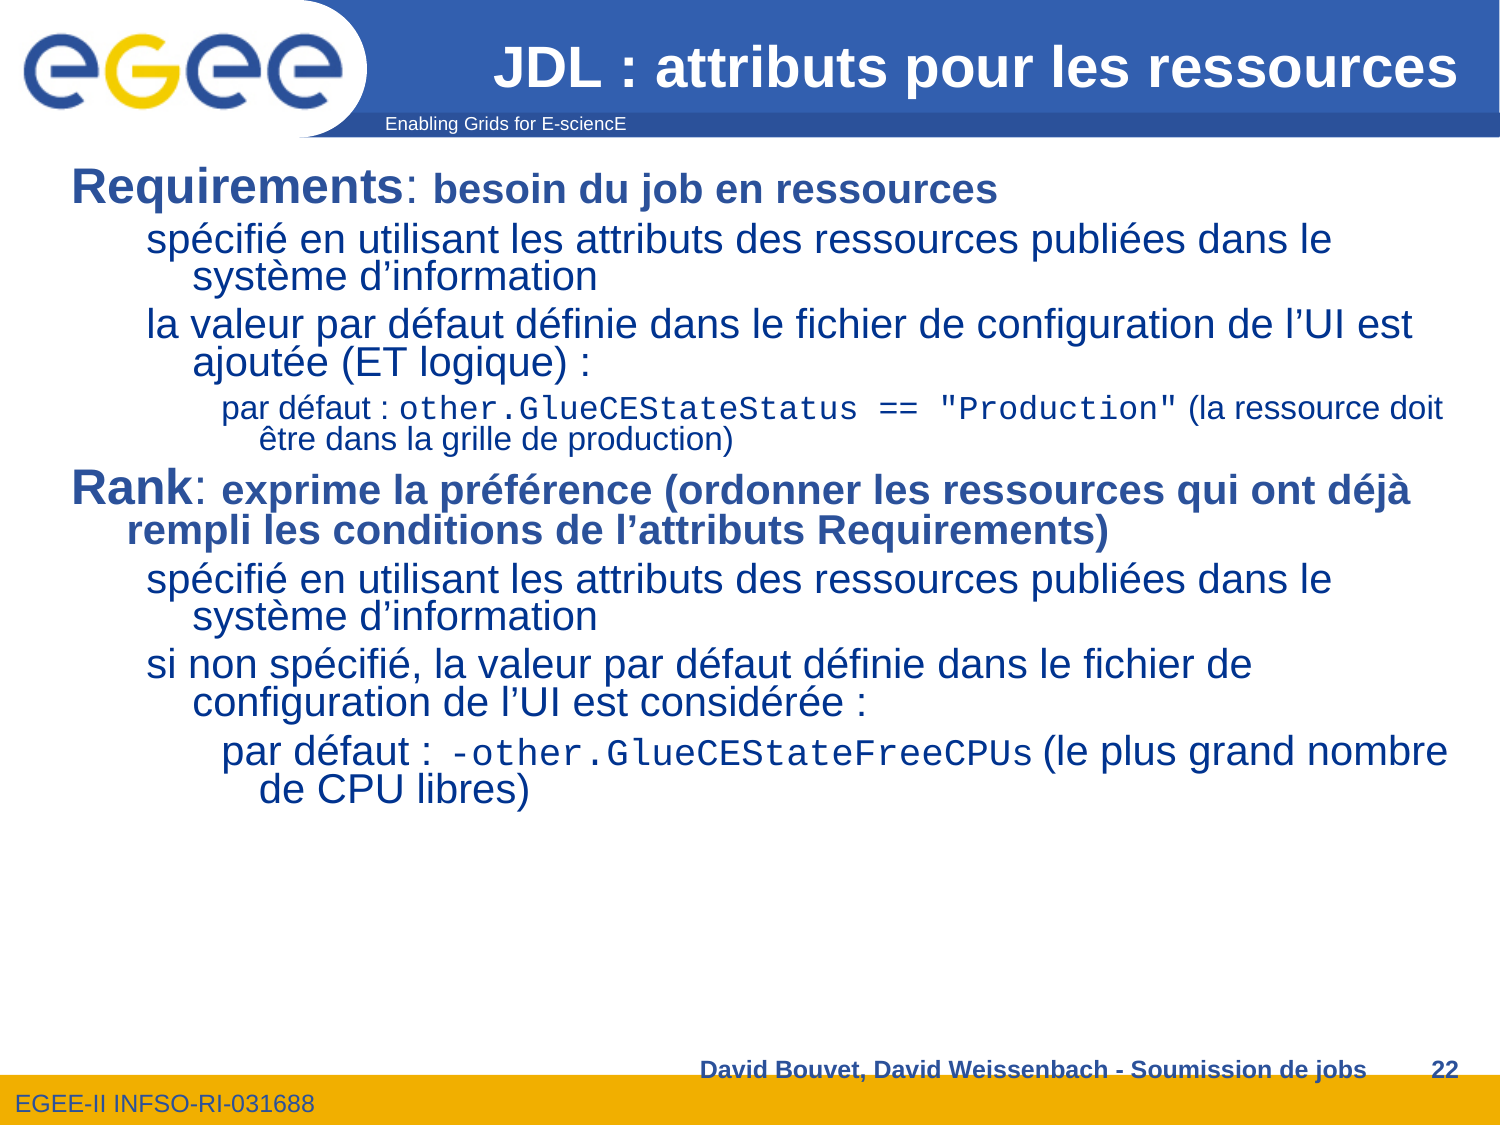

# JDL : attributs pour les ressources
Requirements: besoin du job en ressources
spécifié en utilisant les attributs des ressources publiées dans le système d’information
la valeur par défaut définie dans le fichier de configuration de l’UI est ajoutée (ET logique) :
par défaut : other.GlueCEStateStatus == "Production" (la ressource doit être dans la grille de production)‏
Rank: exprime la préférence (ordonner les ressources qui ont déjà rempli les conditions de l’attributs Requirements)‏
spécifié en utilisant les attributs des ressources publiées dans le système d’information
si non spécifié, la valeur par défaut définie dans le fichier de configuration de l’UI est considérée :
par défaut : -other.GlueCEStateFreeCPUs (le plus grand nombre de CPU libres)‏
David Bouvet, David Weissenbach - Soumission de jobs
22